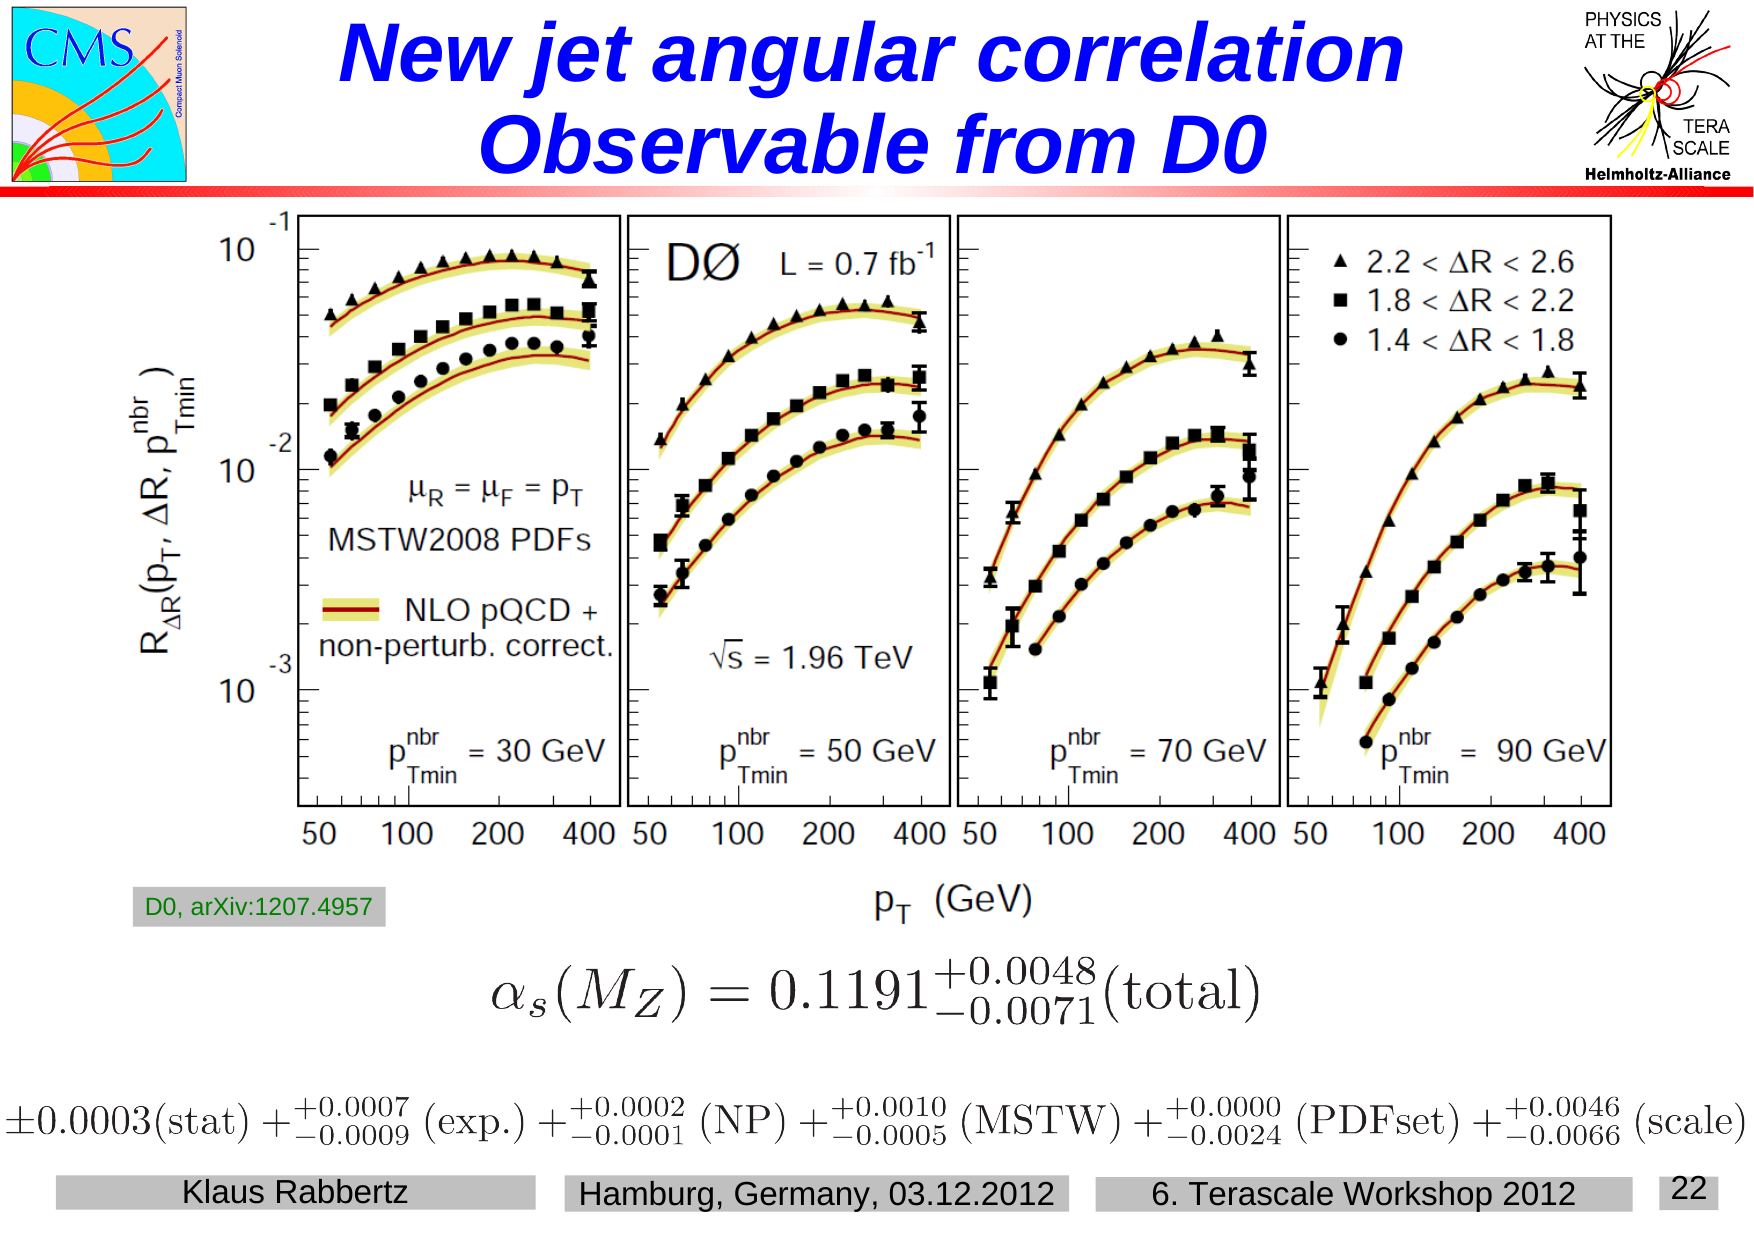

# New jet angular correlation Observable from D0
D0, arXiv:1207.4957